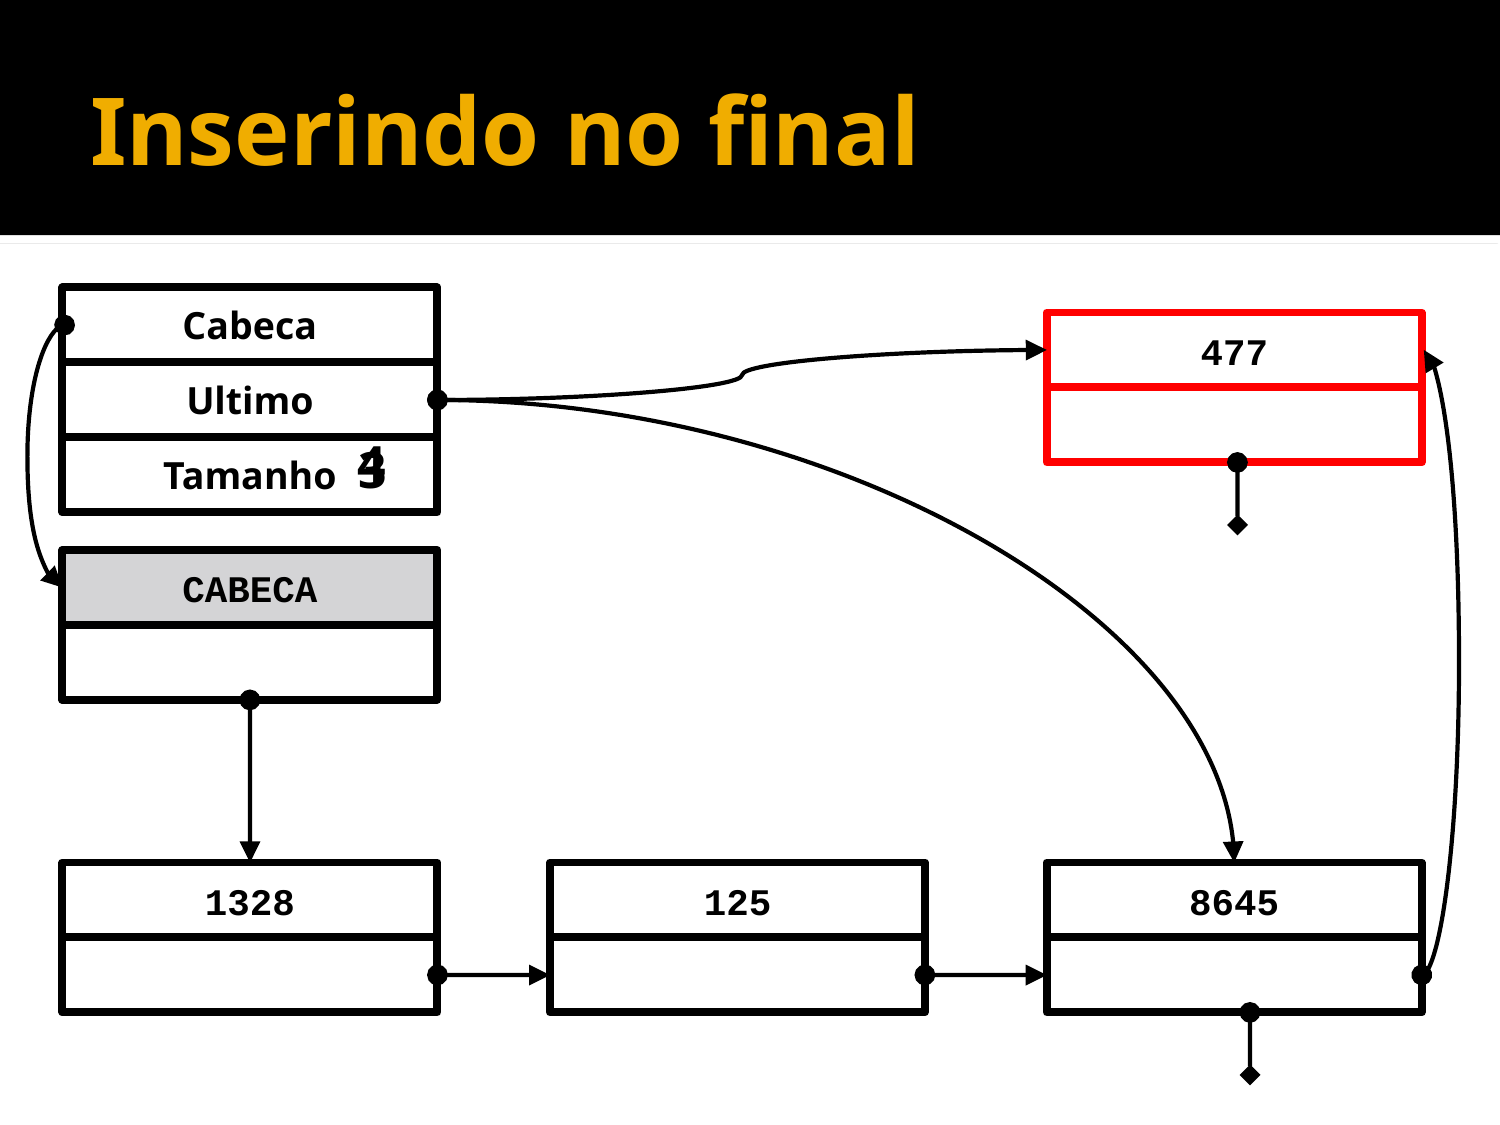

# Inserindo no final
Cabeca
477
Ultimo
4
3
Tamanho
CABECA
1328
125
8645